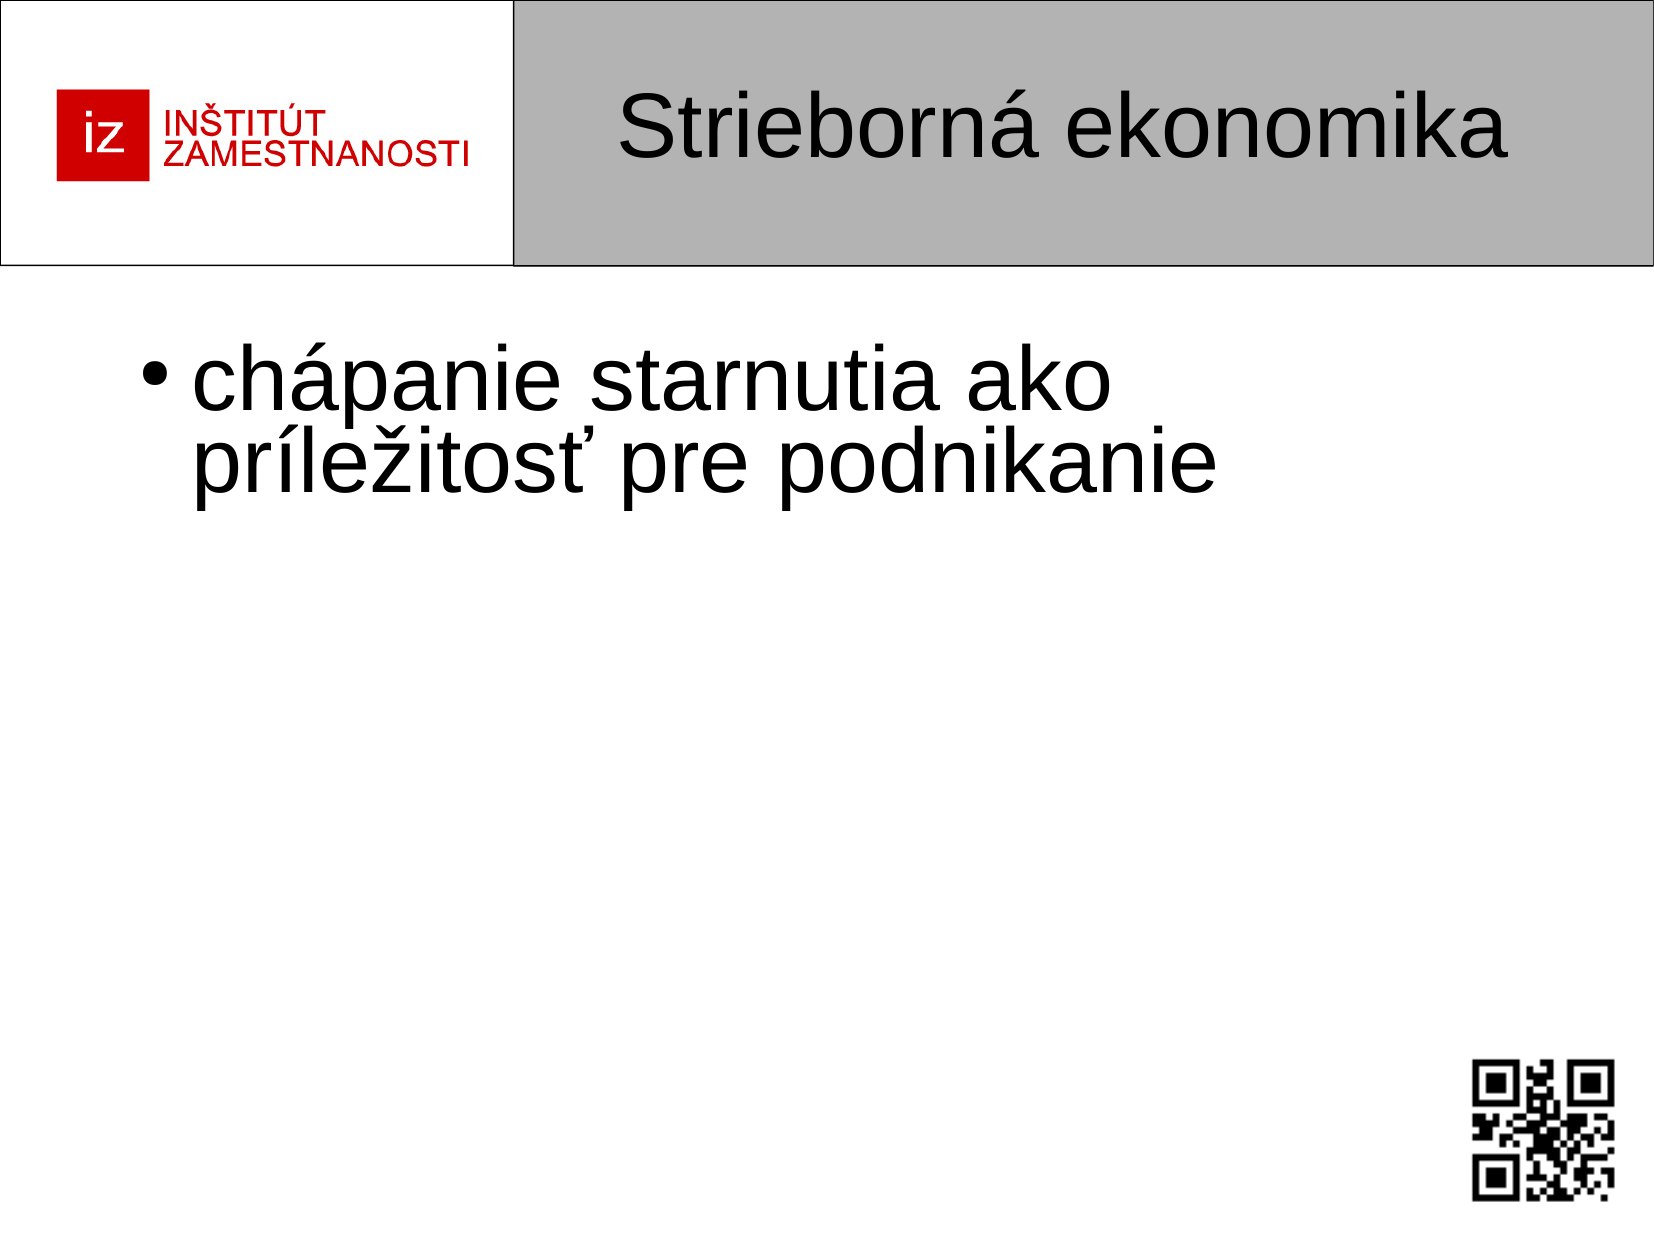

# Strieborná ekonomika
chápanie starnutia ako príležitosť pre podnikanie